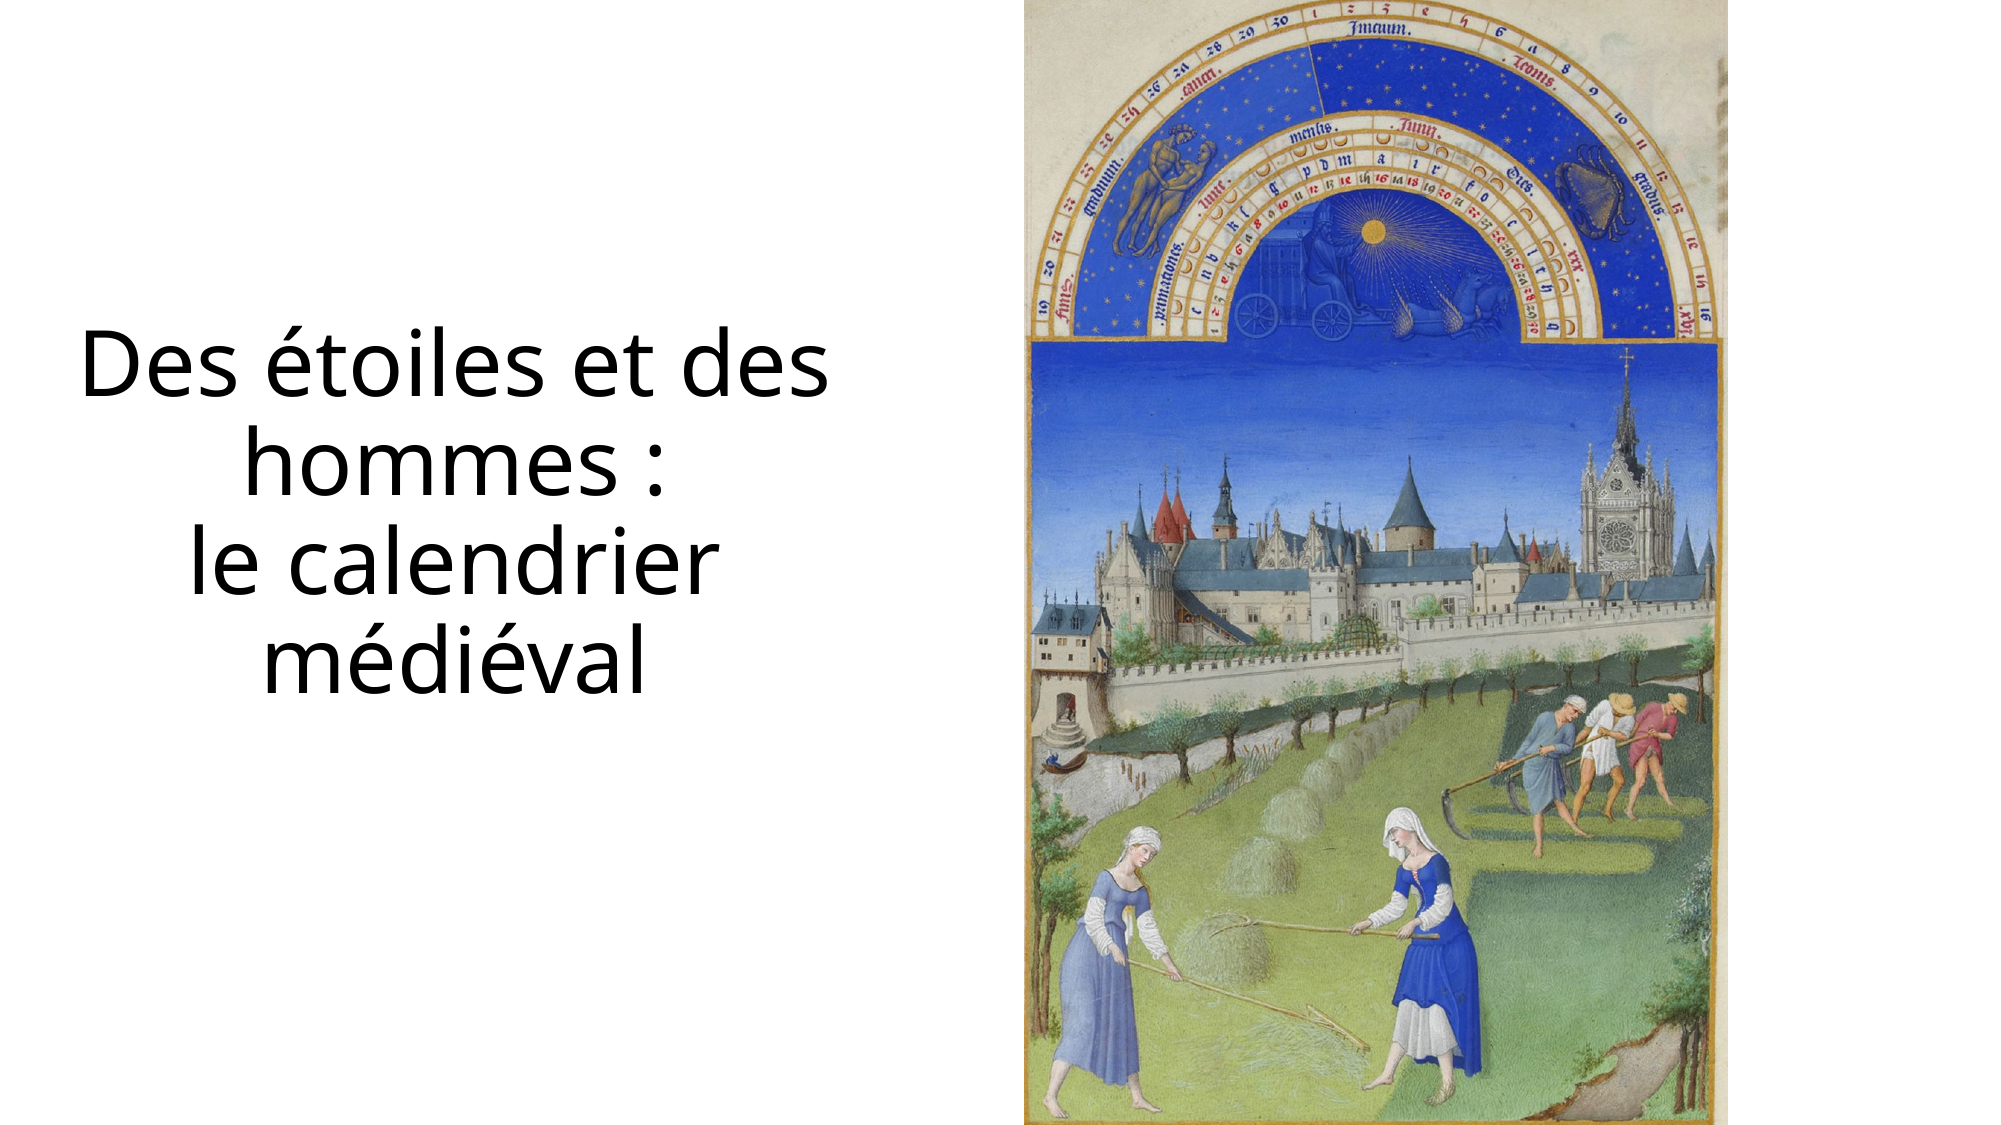

# Des étoiles et des hommes : le calendrier médiéval